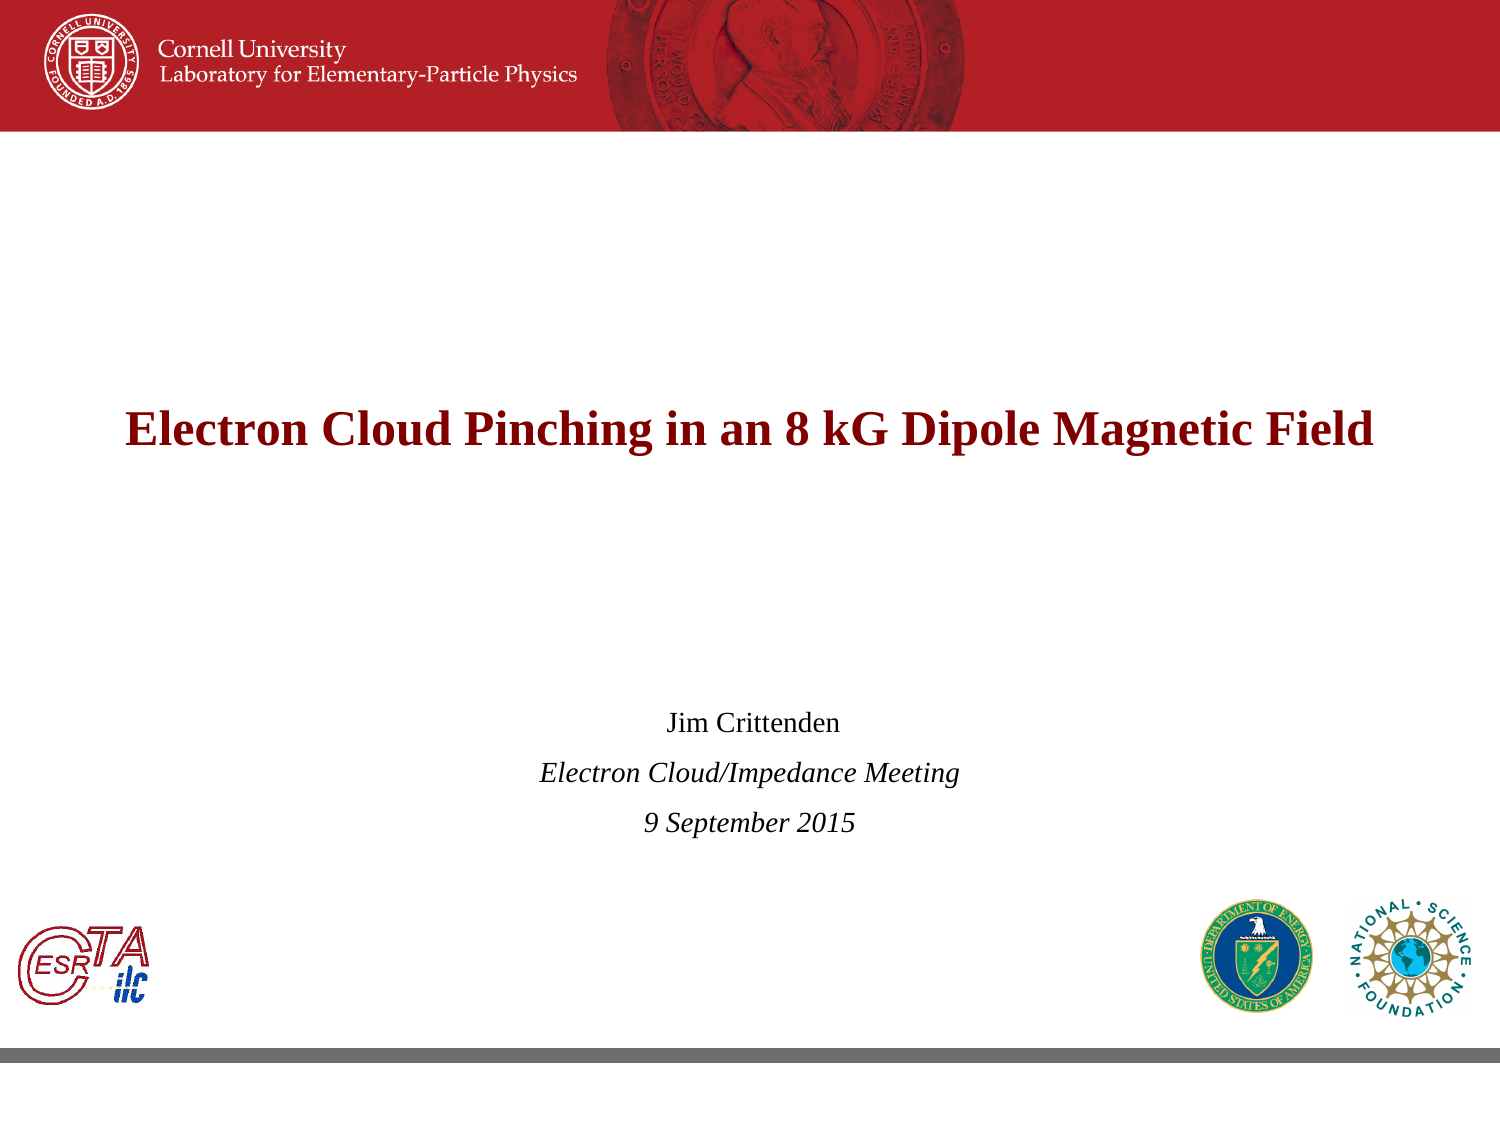

Electron Cloud Pinching in an 8 kG Dipole Magnetic Field
# Jim Crittenden
Electron Cloud/Impedance Meeting
9 September 2015